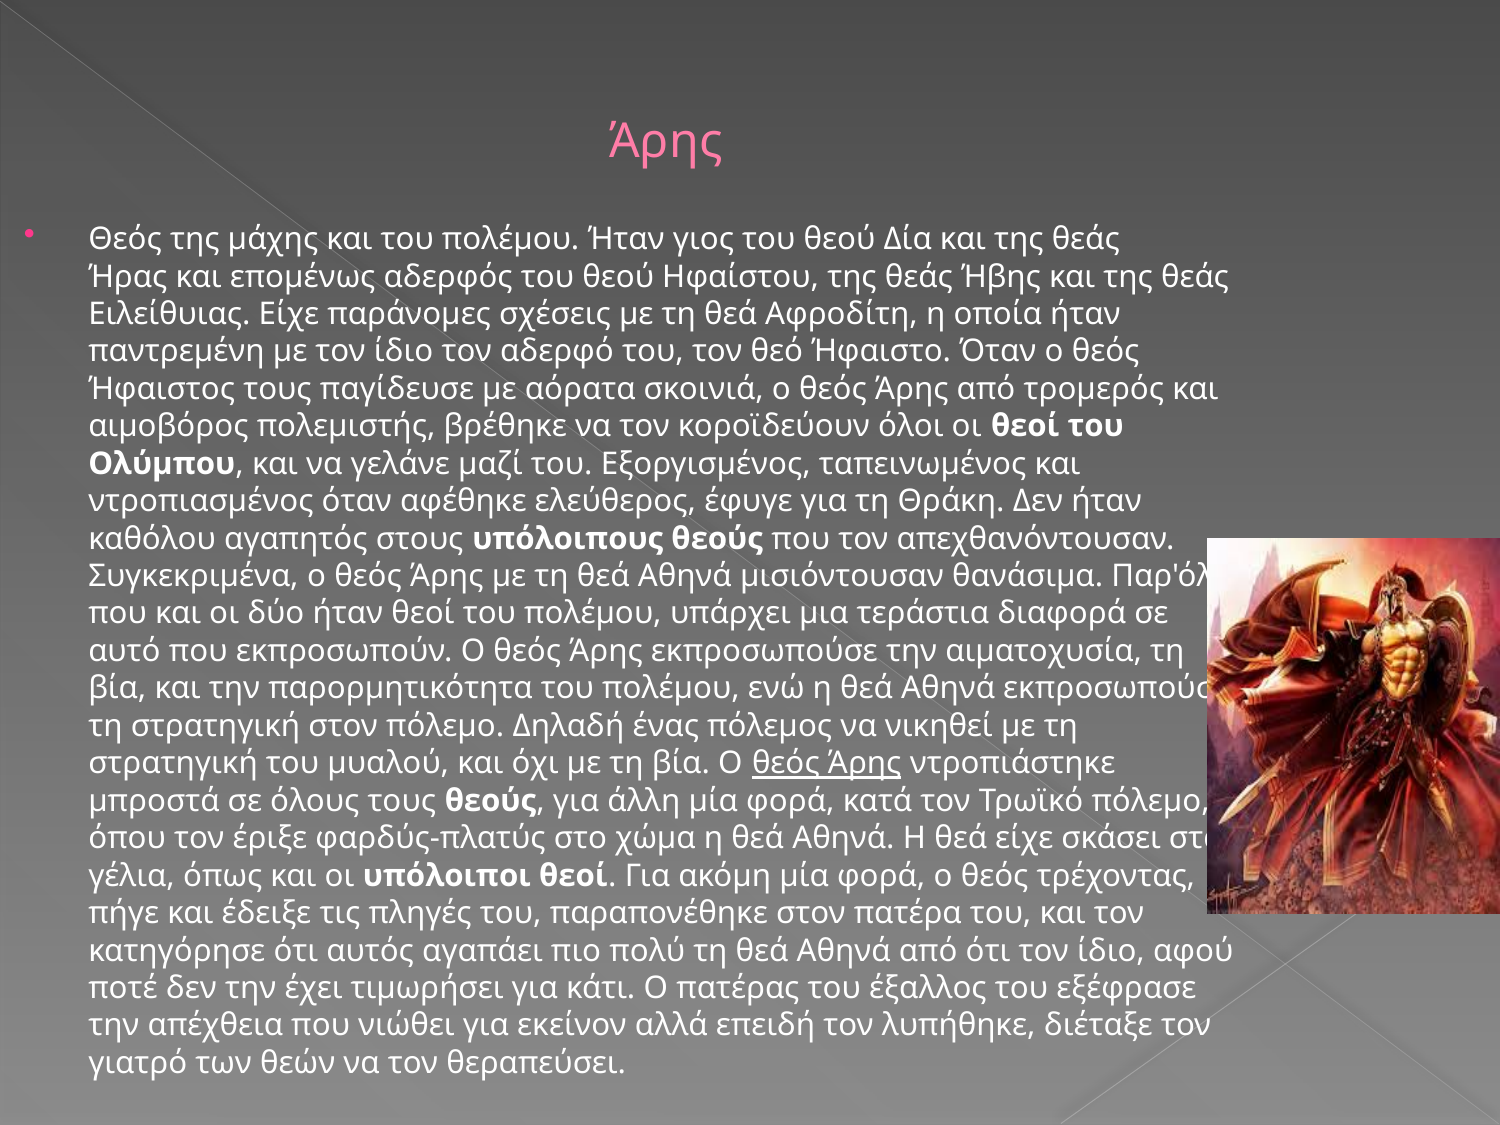

# Άρης
Θεός της μάχης και του πολέμου. Ήταν γιος του θεού Δία και της θεάς Ήρας και επομένως αδερφός του θεού Ηφαίστου, της θεάς Ήβης και της θεάς Ειλείθυιας. Είχε παράνομες σχέσεις με τη θεά Αφροδίτη, η οποία ήταν παντρεμένη με τον ίδιο τον αδερφό του, τον θεό Ήφαιστο. Όταν ο θεός Ήφαιστος τους παγίδευσε με αόρατα σκοινιά, ο θεός Άρης από τρομερός και αιμοβόρος πολεμιστής, βρέθηκε να τον κοροϊδεύουν όλοι οι θεοί του Ολύμπου, και να γελάνε μαζί του. Εξοργισμένος, ταπεινωμένος και ντροπιασμένος όταν αφέθηκε ελεύθερος, έφυγε για τη Θράκη. Δεν ήταν καθόλου αγαπητός στους υπόλοιπους θεούς που τον απεχθανόντουσαν. Συγκεκριμένα, ο θεός Άρης με τη θεά Αθηνά μισιόντουσαν θανάσιμα. Παρ'όλο που και οι δύο ήταν θεοί του πολέμου, υπάρχει μια τεράστια διαφορά σε αυτό που εκπροσωπούν. Ο θεός Άρης εκπροσωπούσε την αιματοχυσία, τη βία, και την παρορμητικότητα του πολέμου, ενώ η θεά Αθηνά εκπροσωπούσε τη στρατηγική στον πόλεμο. Δηλαδή ένας πόλεμος να νικηθεί με τη στρατηγική του μυαλού, και όχι με τη βία. Ο θεός Άρης ντροπιάστηκε μπροστά σε όλους τους θεούς, για άλλη μία φορά, κατά τον Τρωϊκό πόλεμο, όπου τον έριξε φαρδύς-πλατύς στο χώμα η θεά Αθηνά. Η θεά είχε σκάσει στα γέλια, όπως και οι υπόλοιποι θεοί. Για ακόμη μία φορά, ο θεός τρέχοντας, πήγε και έδειξε τις πληγές του, παραπονέθηκε στον πατέρα του, και τον κατηγόρησε ότι αυτός αγαπάει πιο πολύ τη θεά Αθηνά από ότι τον ίδιο, αφού ποτέ δεν την έχει τιμωρήσει για κάτι. Ο πατέρας του έξαλλος του εξέφρασε την απέχθεια που νιώθει για εκείνον αλλά επειδή τον λυπήθηκε, διέταξε τον γιατρό των θεών να τον θεραπεύσει.